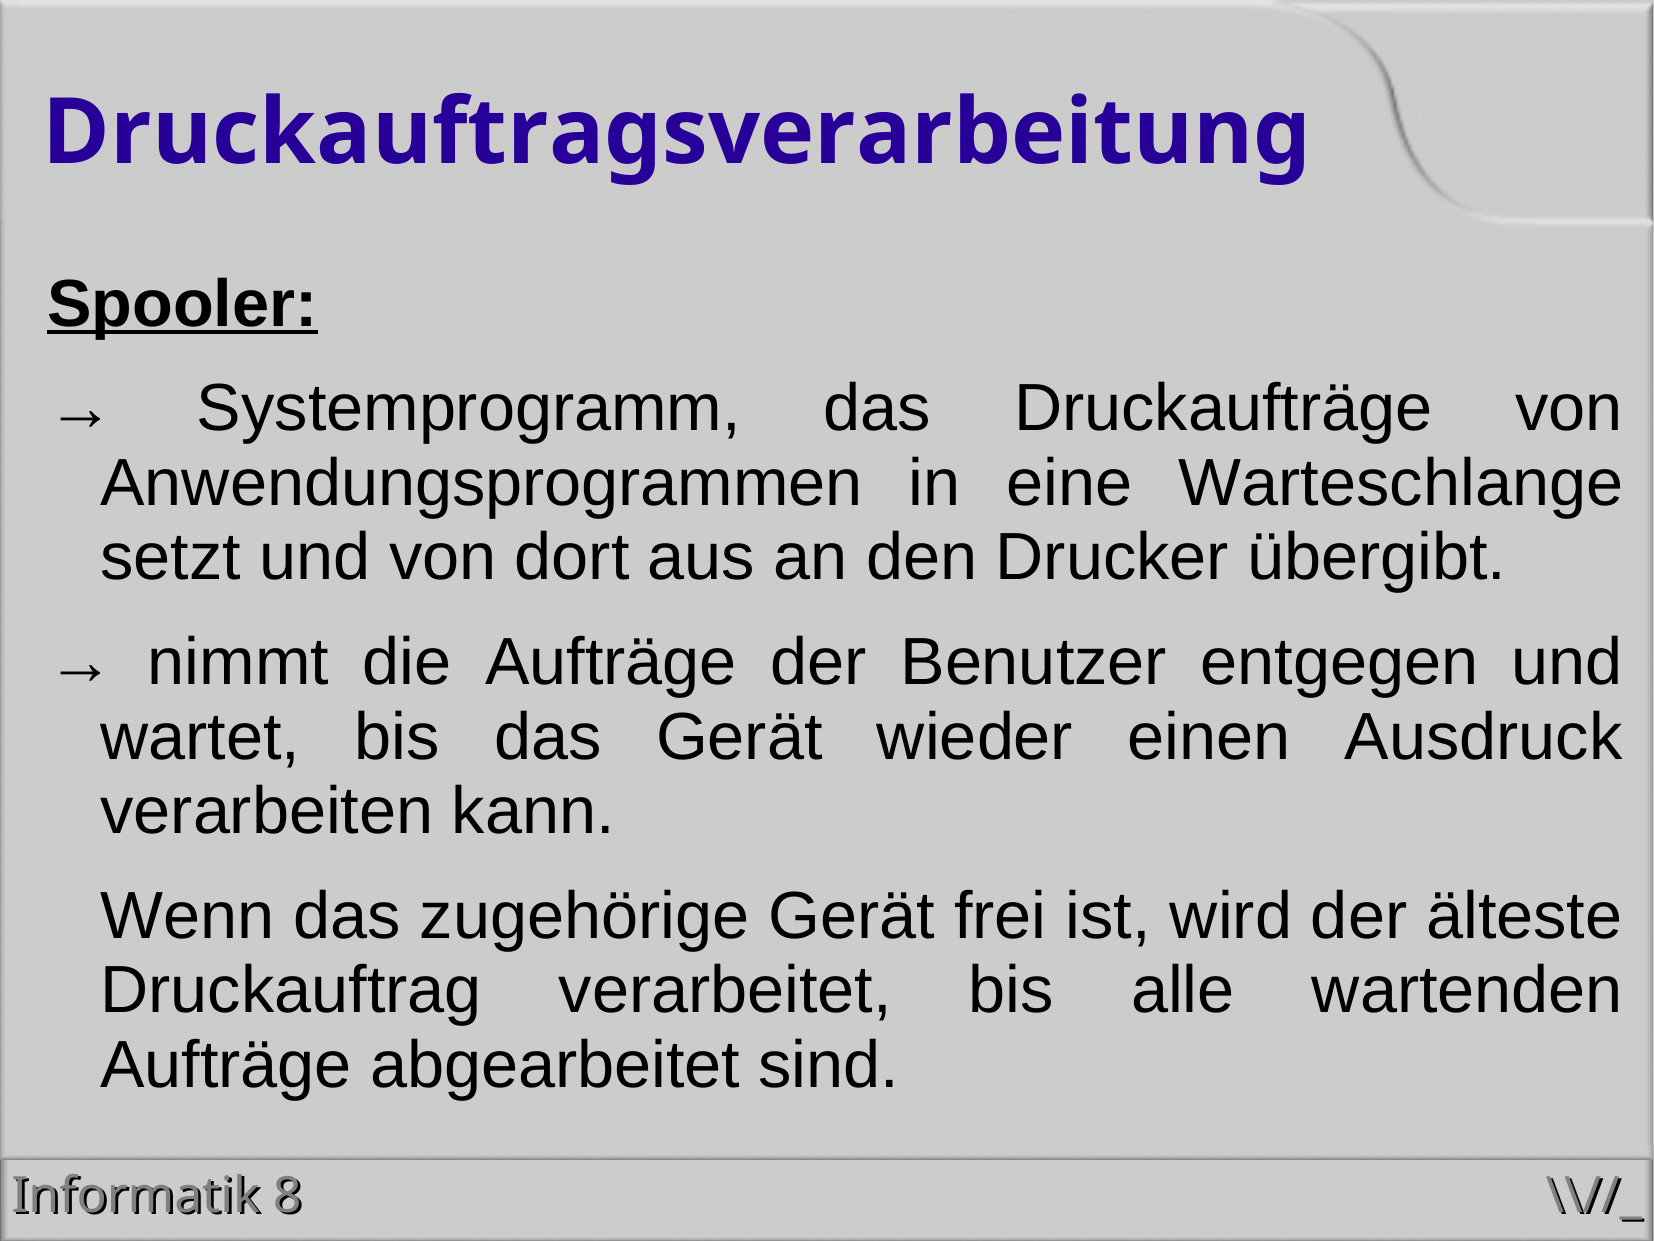

# Druckauftragsverarbeitung
Spooler:
→ Systemprogramm, das Druckaufträge von Anwendungsprogrammen in eine Warteschlange setzt und von dort aus an den Drucker übergibt.
→ nimmt die Aufträge der Benutzer entgegen und wartet, bis das Gerät wieder einen Ausdruck verarbeiten kann.
Wenn das zugehörige Gerät frei ist, wird der älteste Druckauftrag verarbeitet, bis alle wartenden Aufträge abgearbeitet sind.